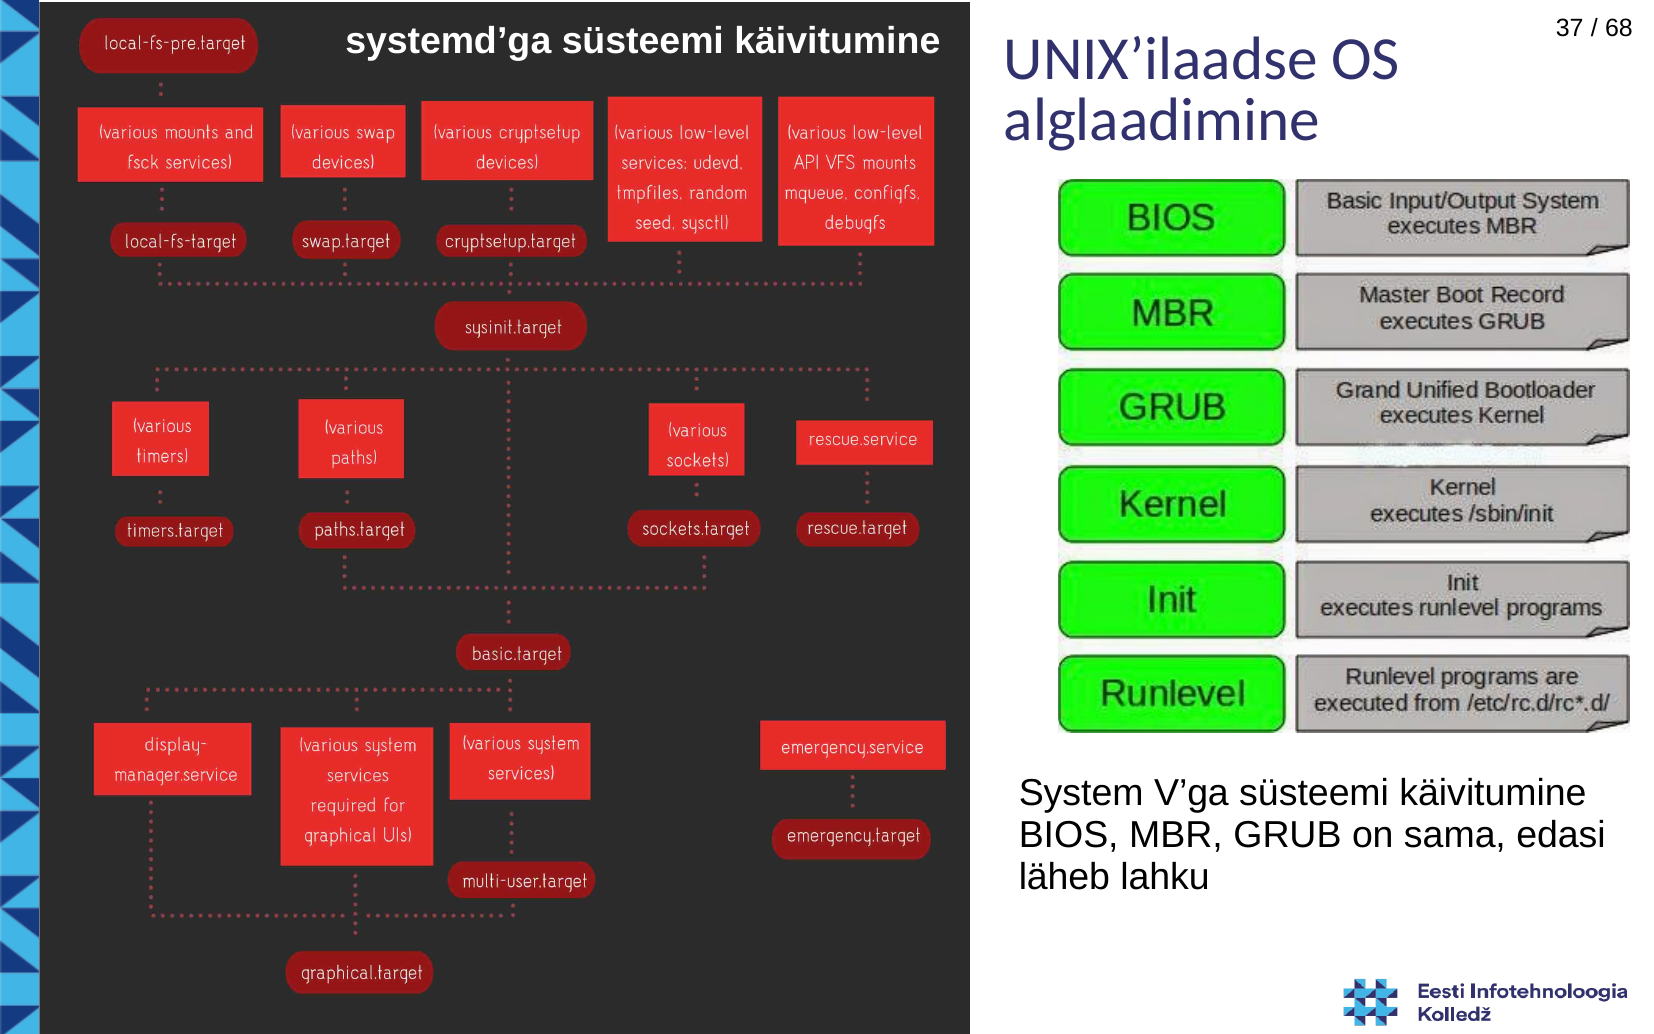

systemd’ga süsteemi käivitumine
# UNIX’ilaadse OS alglaadimine
System V’ga süsteemi käivitumine
BIOS, MBR, GRUB on sama, edasi läheb lahku